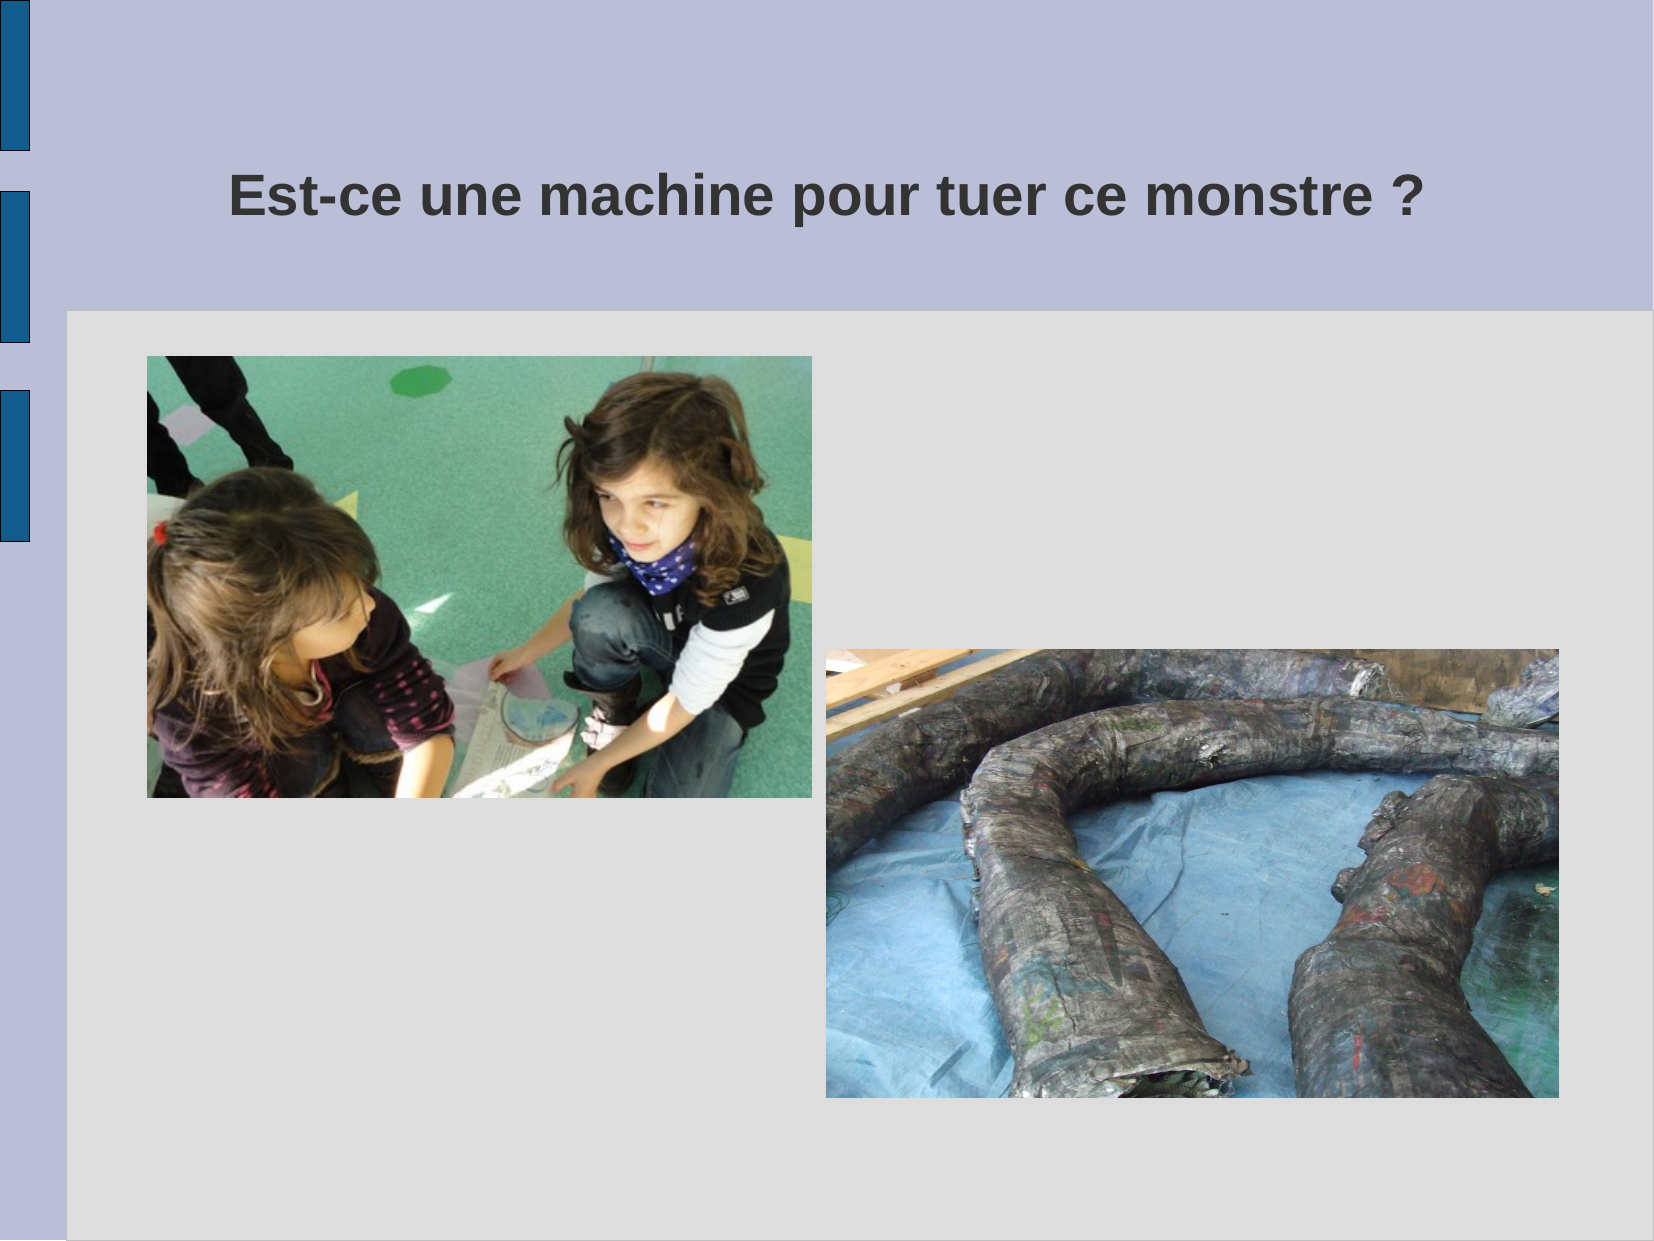

# Est-ce une machine pour tuer ce monstre ?